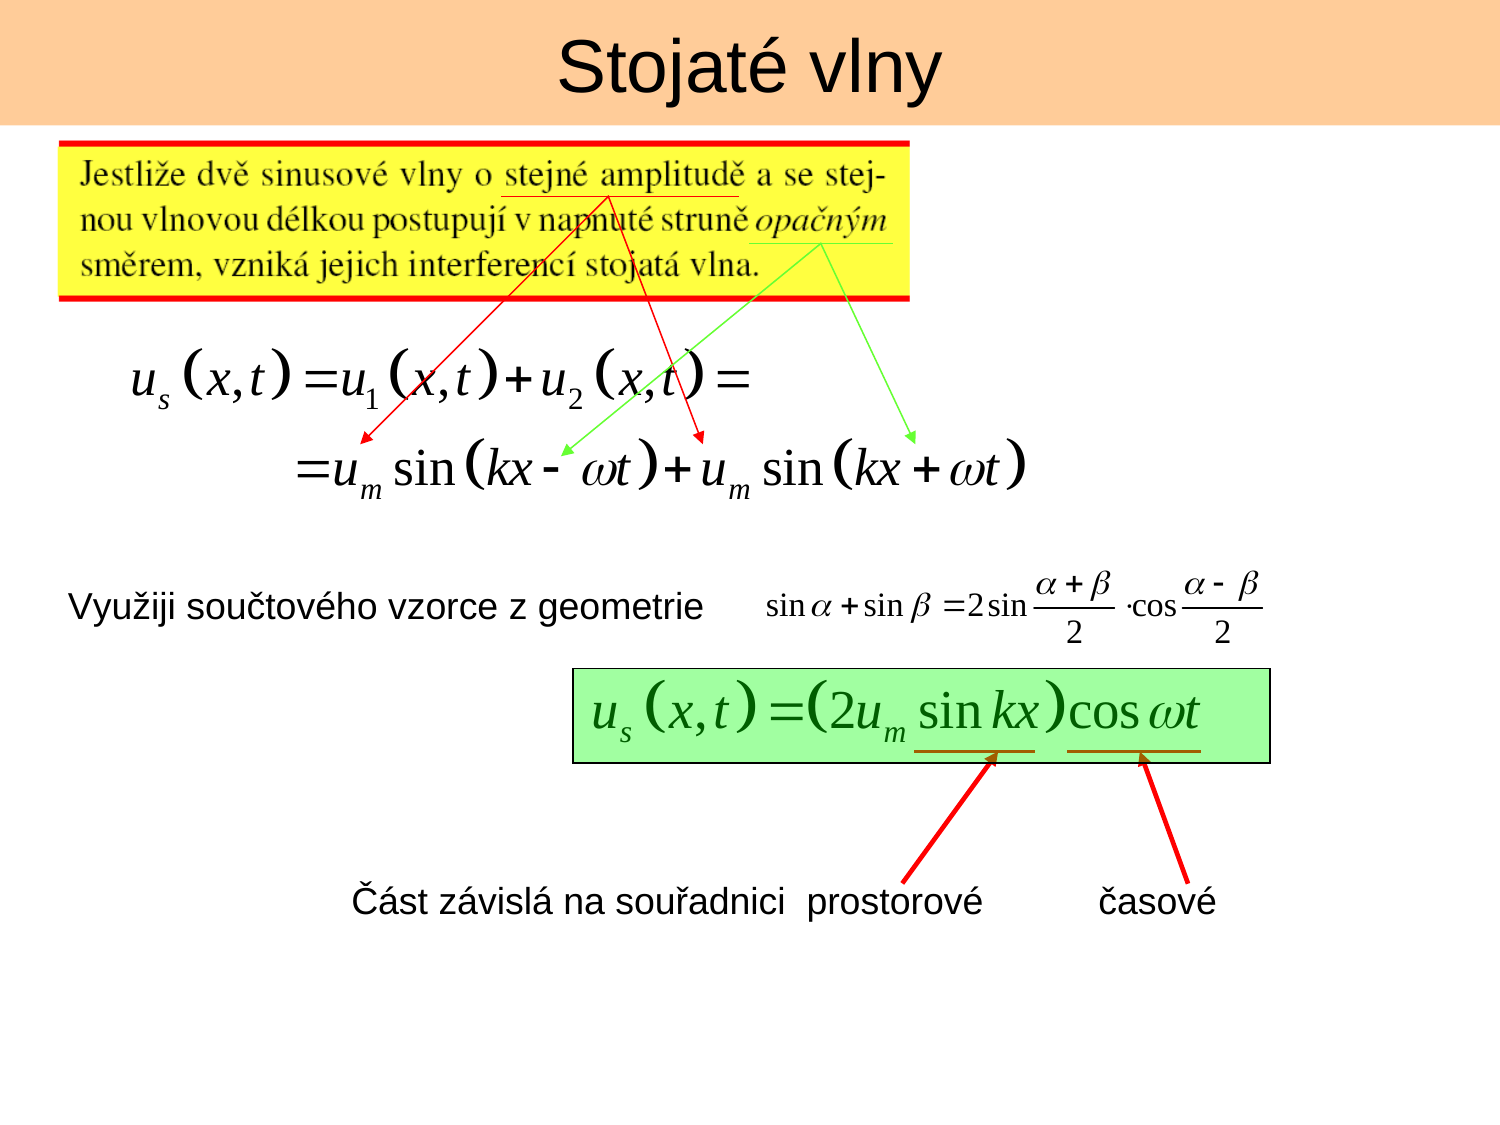

Stojaté vlny
Využiji součtového vzorce z geometrie
Část závislá na souřadnici prostorové časové